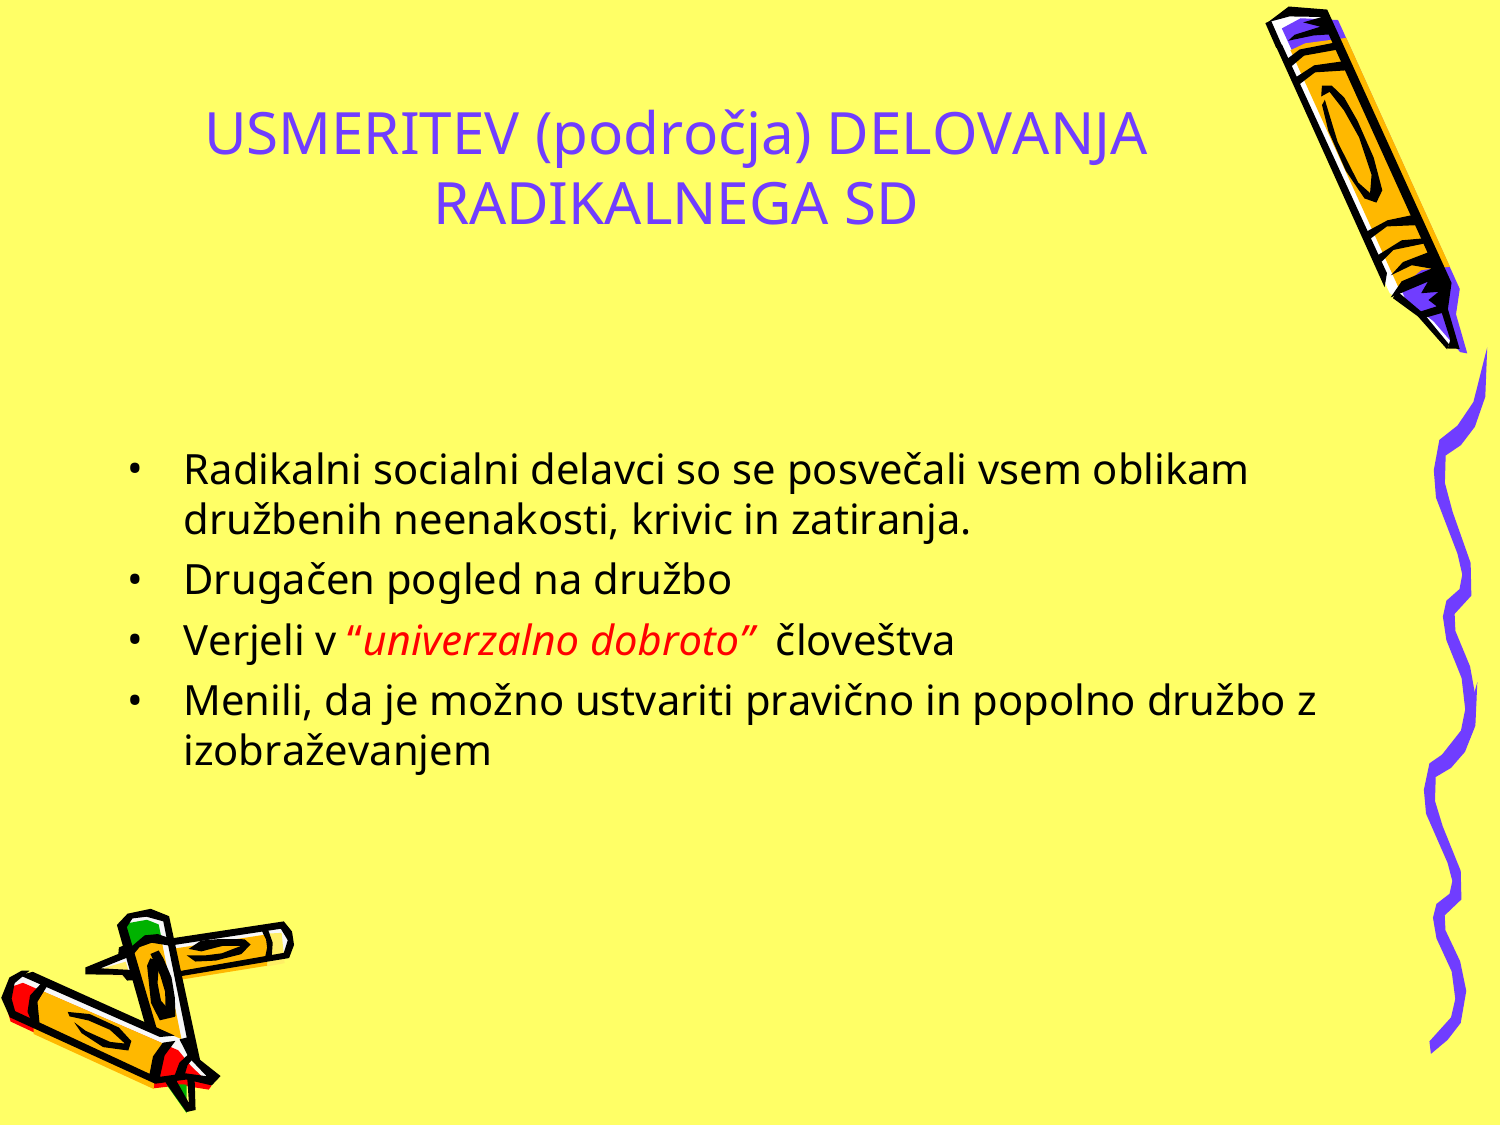

# USMERITEV (področja) DELOVANJA RADIKALNEGA SD
Radikalni socialni delavci so se posvečali vsem oblikam družbenih neenakosti, krivic in zatiranja.
Drugačen pogled na družbo
Verjeli v “univerzalno dobroto” človeštva
Menili, da je možno ustvariti pravično in popolno družbo z izobraževanjem